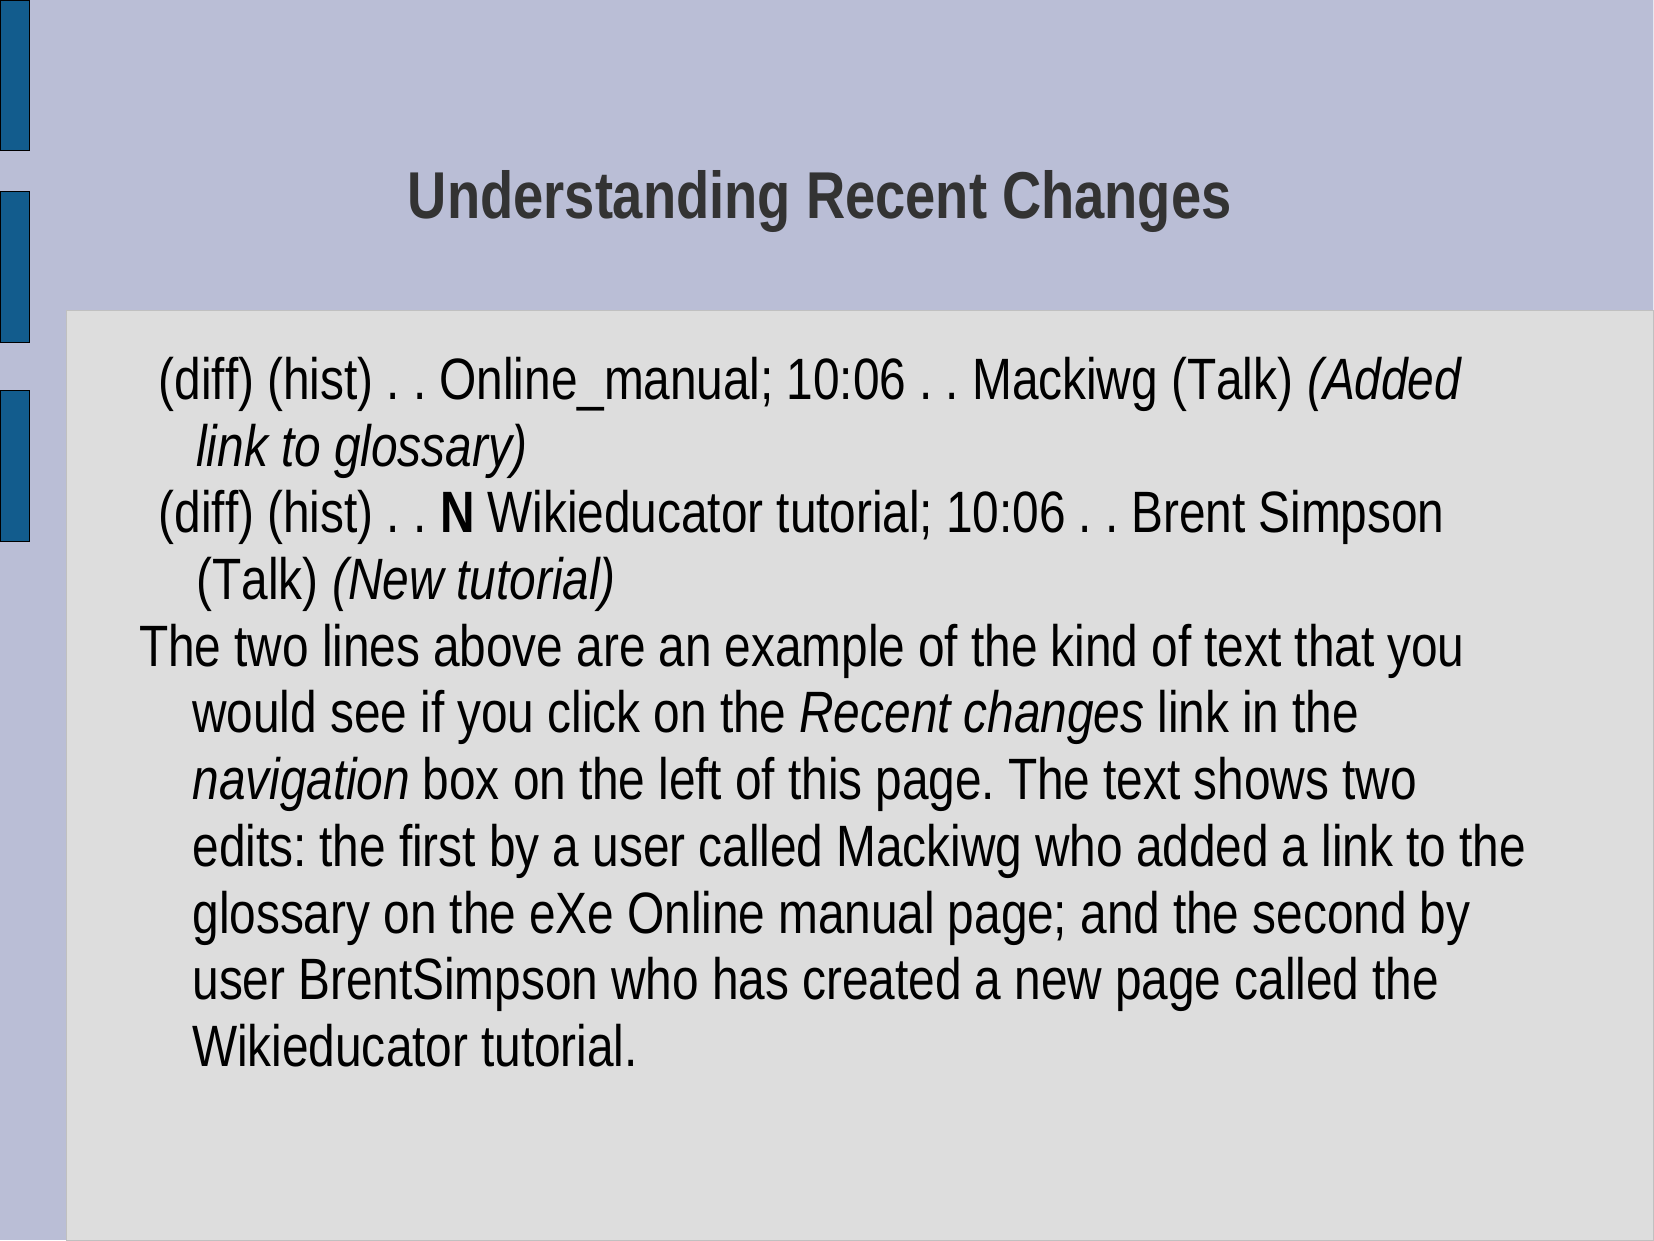

# Understanding Recent Changes
(diff) (hist) . . Online_manual; 10:06 . . Mackiwg (Talk) (Added link to glossary)
(diff) (hist) . . N Wikieducator tutorial; 10:06 . . Brent Simpson (Talk) (New tutorial)
The two lines above are an example of the kind of text that you would see if you click on the Recent changes link in the navigation box on the left of this page. The text shows two edits: the first by a user called Mackiwg who added a link to the glossary on the eXe Online manual page; and the second by user BrentSimpson who has created a new page called the Wikieducator tutorial.